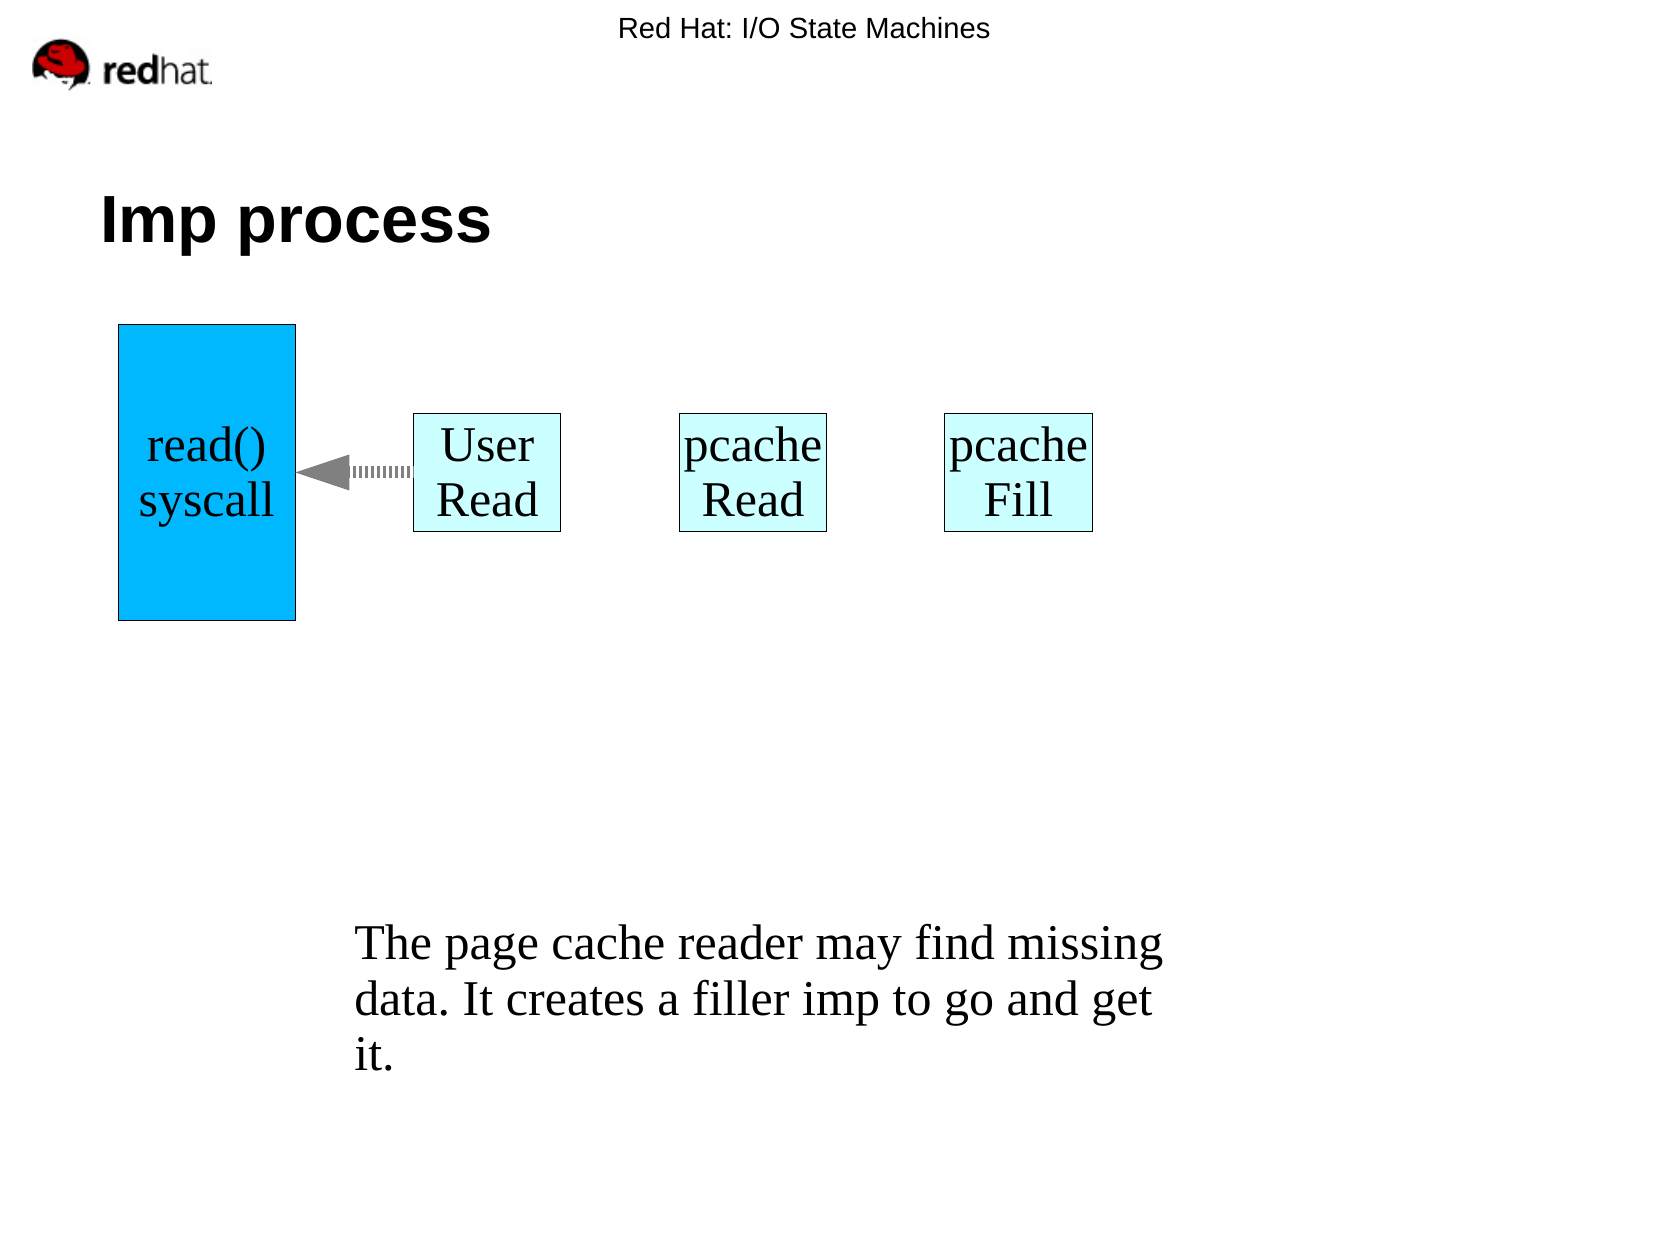

# Imp process
read()
syscall
pcache
Fill
User
Read
pcache
Read
The page cache reader may find missing data. It creates a filler imp to go and get it.